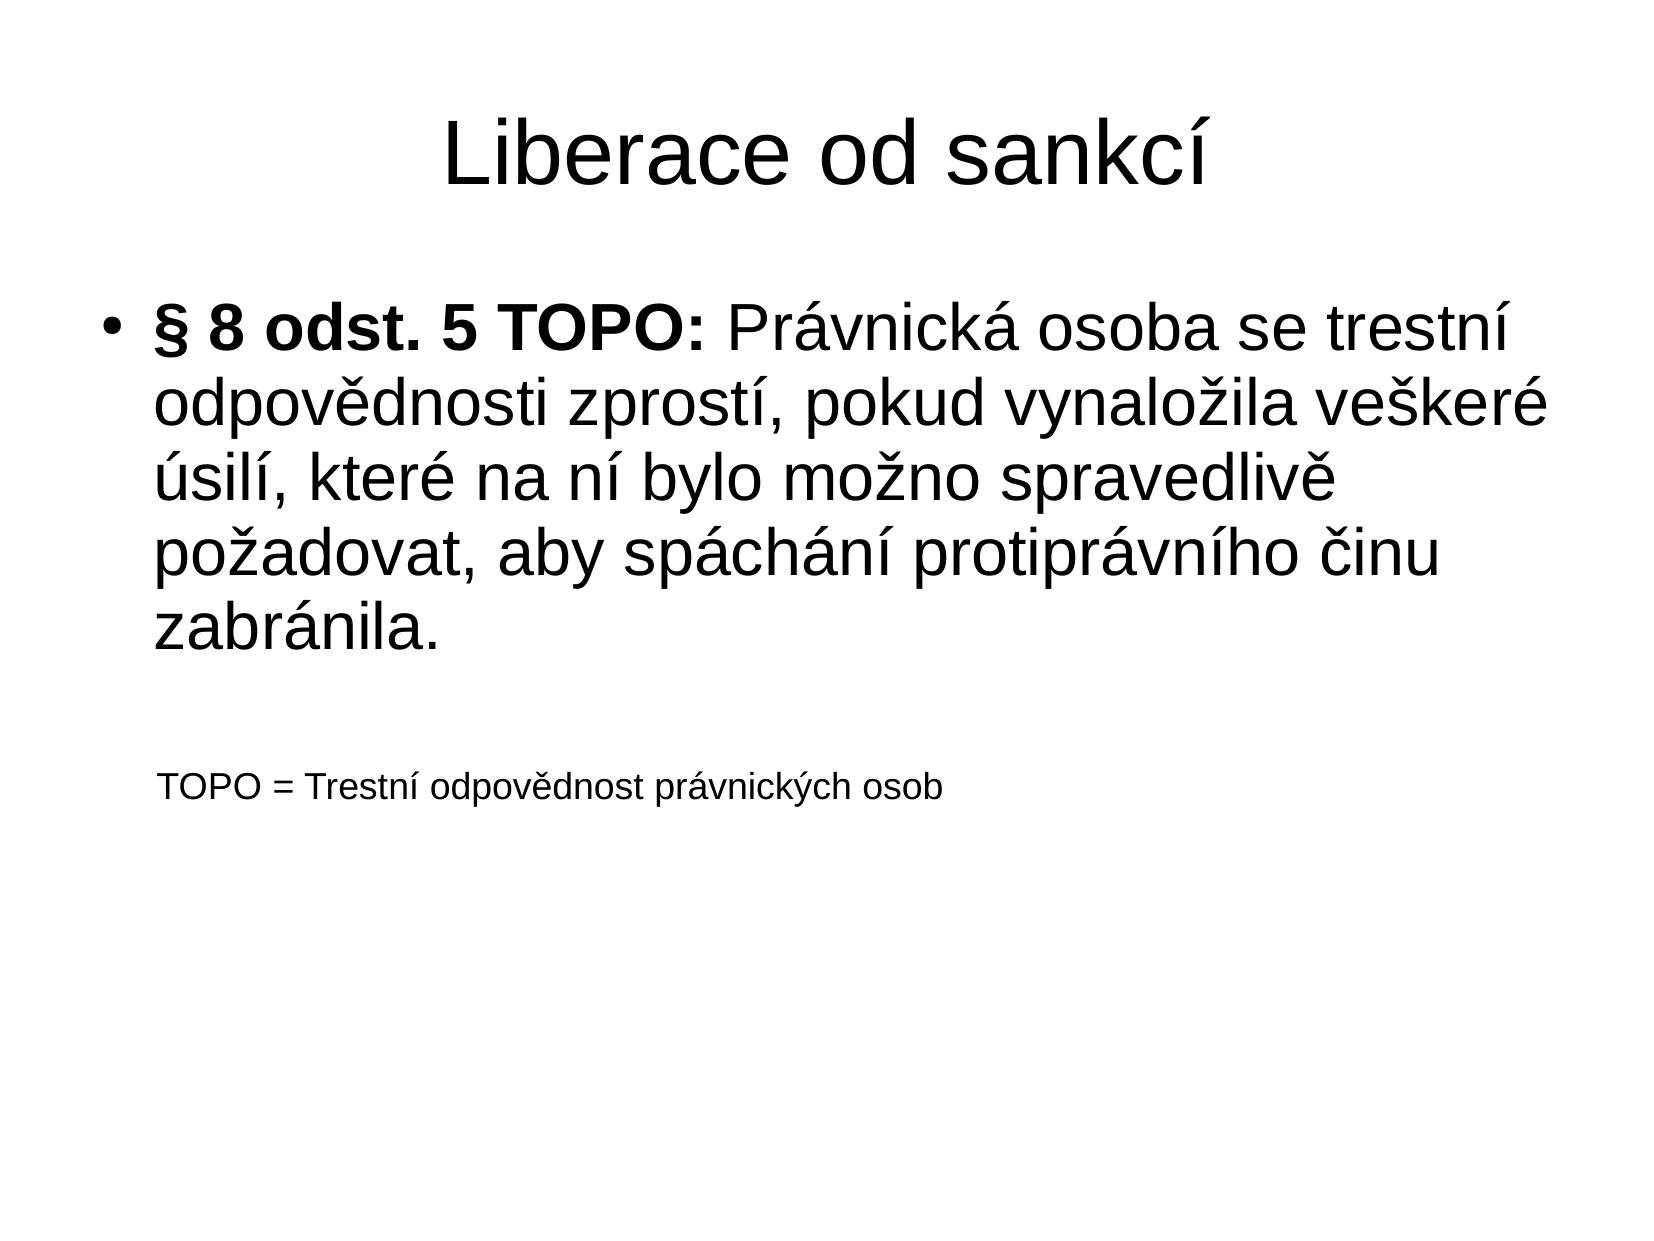

# Liberace od sankcí
§ 8 odst. 5 TOPO: Právnická osoba se trestní odpovědnosti zprostí, pokud vynaložila veškeré úsilí, které na ní bylo možno spravedlivě požadovat, aby spáchání protiprávního činu zabránila.
TOPO = Trestní odpovědnost právnických osob